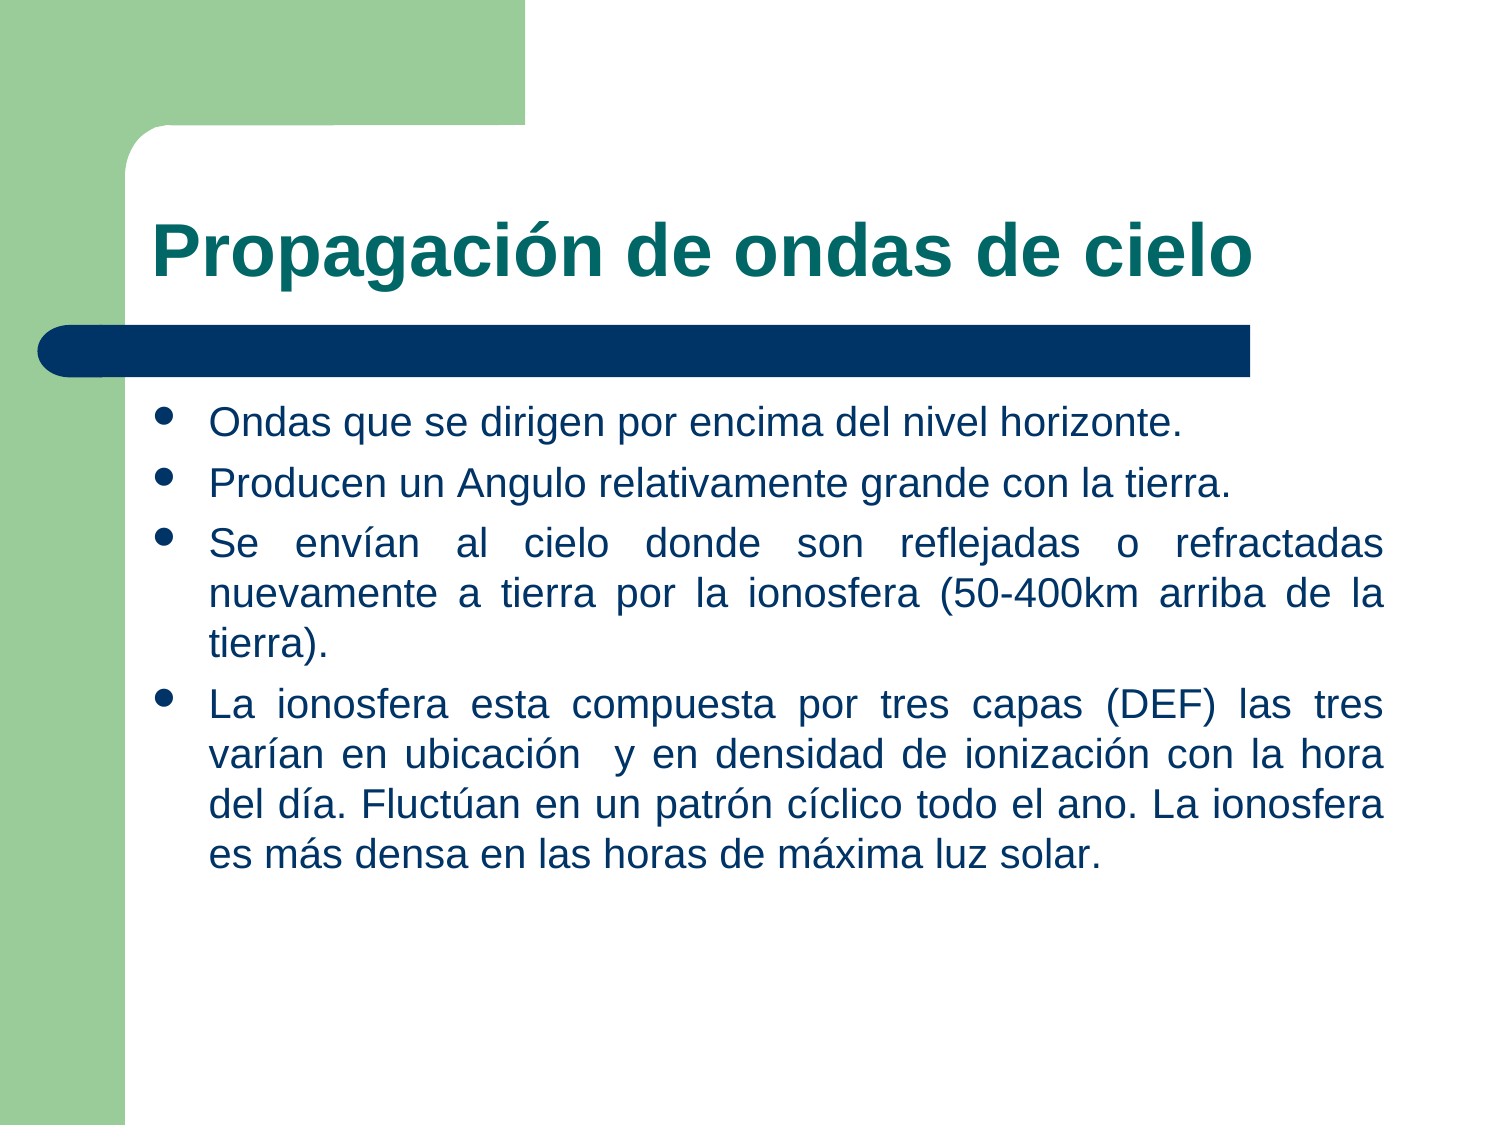

# Propagación de ondas de cielo
Ondas que se dirigen por encima del nivel horizonte.
Producen un Angulo relativamente grande con la tierra.
Se envían al cielo donde son reflejadas o refractadas nuevamente a tierra por la ionosfera (50-400km arriba de la tierra).
La ionosfera esta compuesta por tres capas (DEF) las tres varían en ubicación y en densidad de ionización con la hora del día. Fluctúan en un patrón cíclico todo el ano. La ionosfera es más densa en las horas de máxima luz solar.